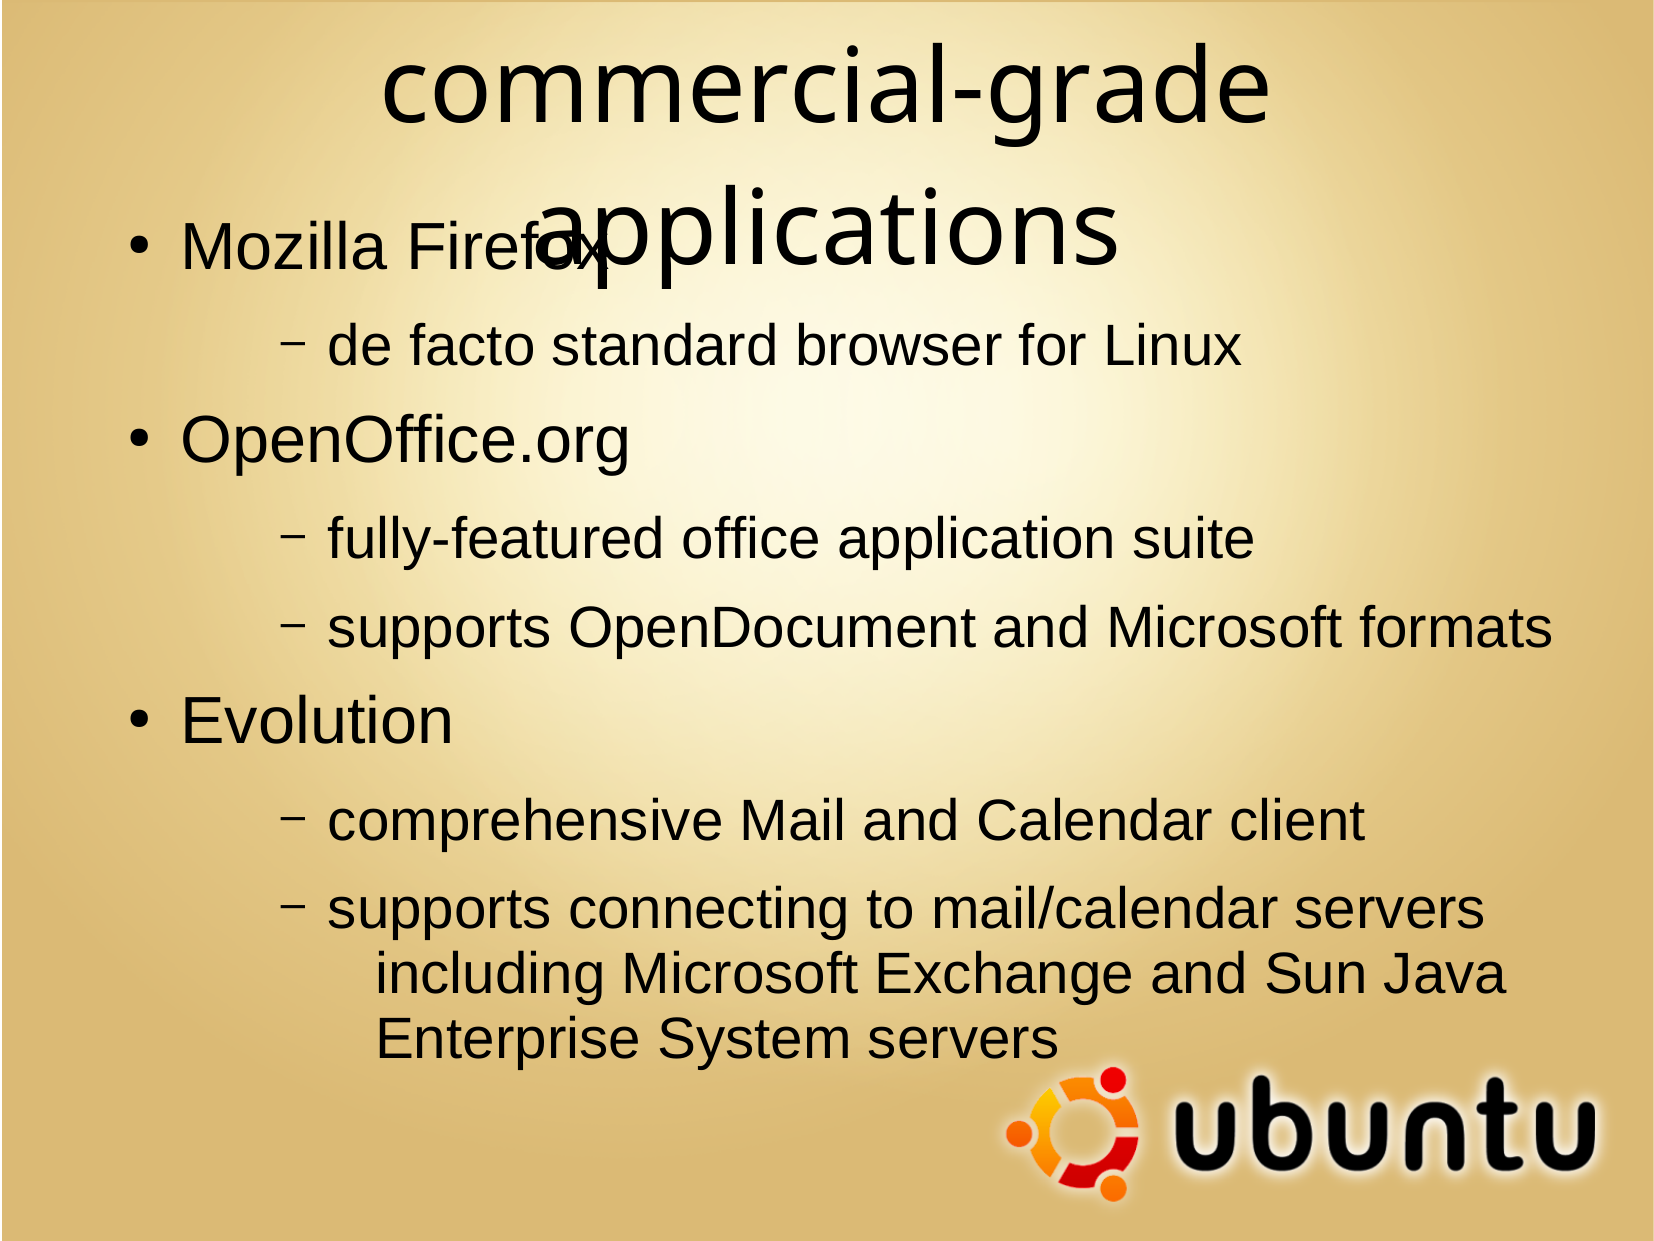

# commercial-grade applications
Mozilla Firefox
de facto standard browser for Linux
OpenOffice.org
fully-featured office application suite
supports OpenDocument and Microsoft formats
Evolution
comprehensive Mail and Calendar client
supports connecting to mail/calendar servers including Microsoft Exchange and Sun Java Enterprise System servers